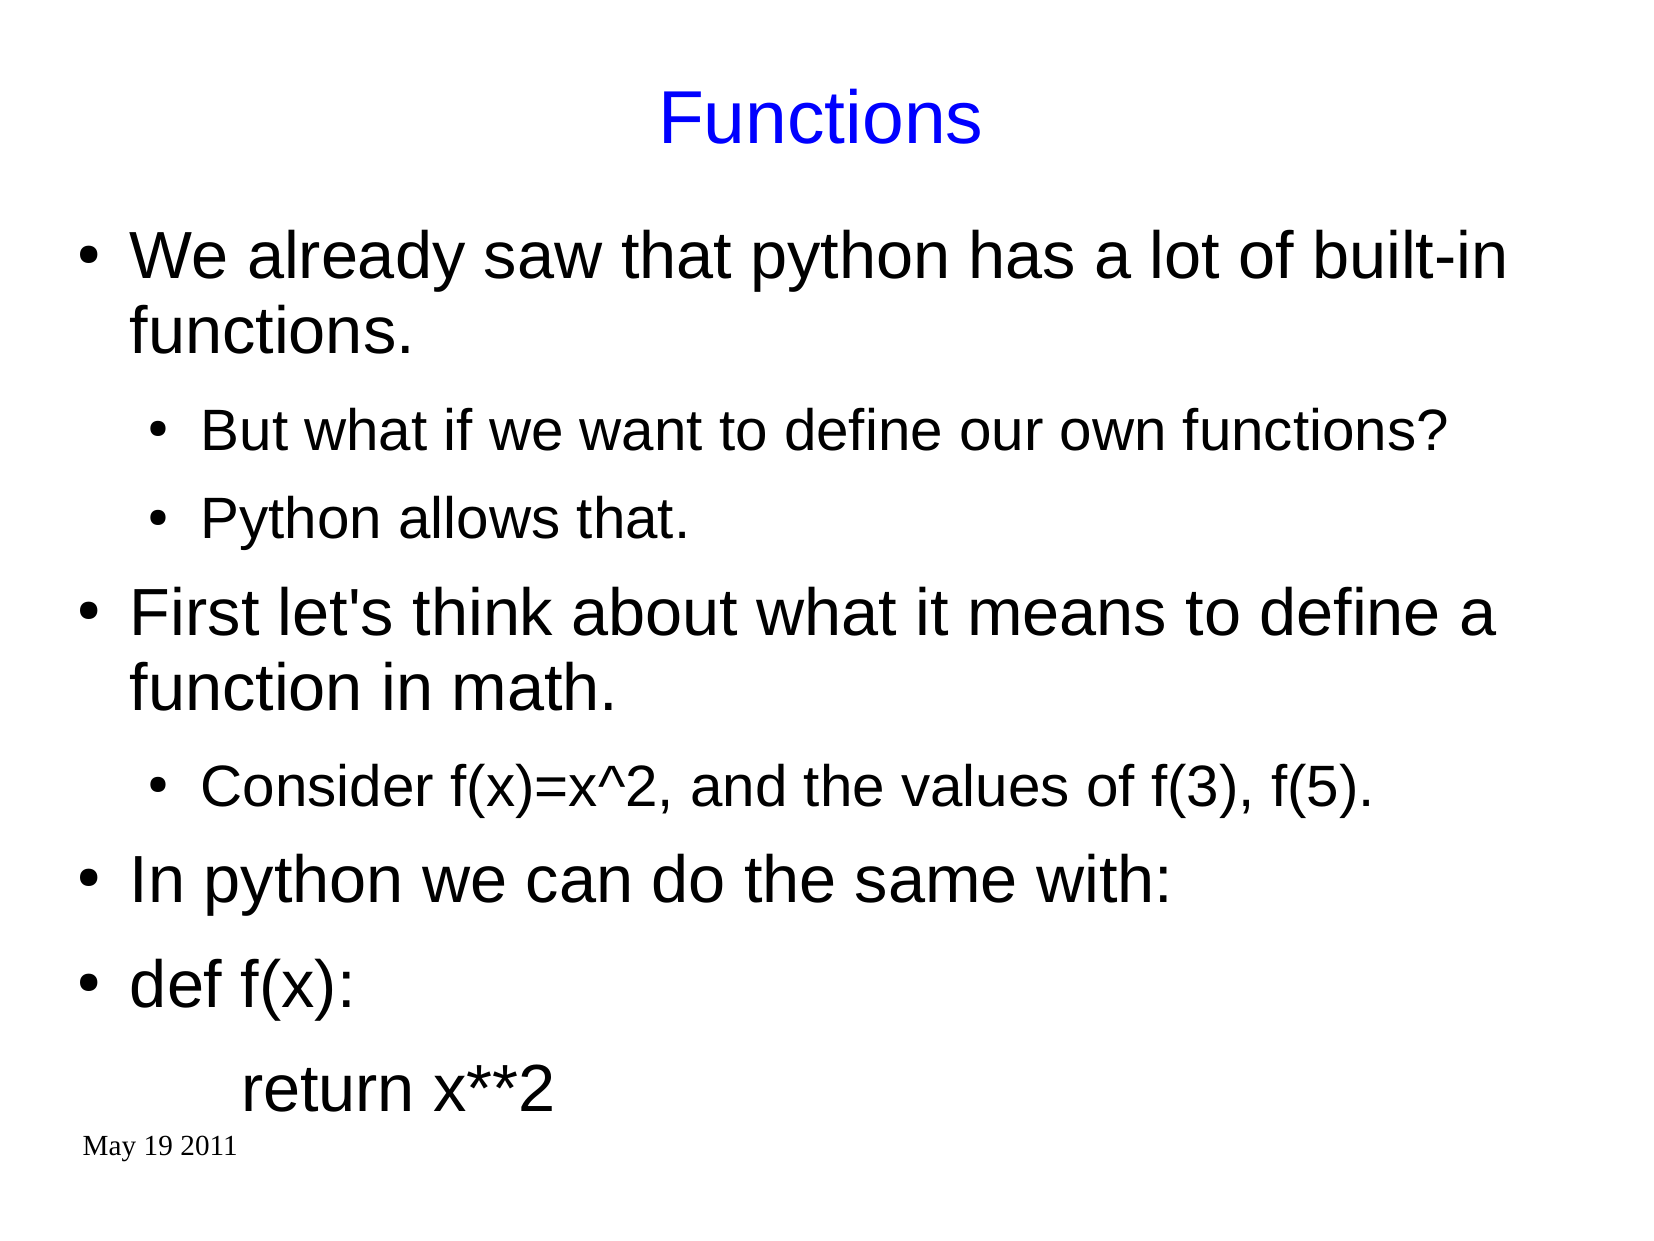

# Functions
We already saw that python has a lot of built-in functions.
But what if we want to define our own functions?
Python allows that.
First let's think about what it means to define a function in math.
Consider f(x)=x^2, and the values of f(3), f(5).
In python we can do the same with:
def f(x):
 return x**2
May 19 2011